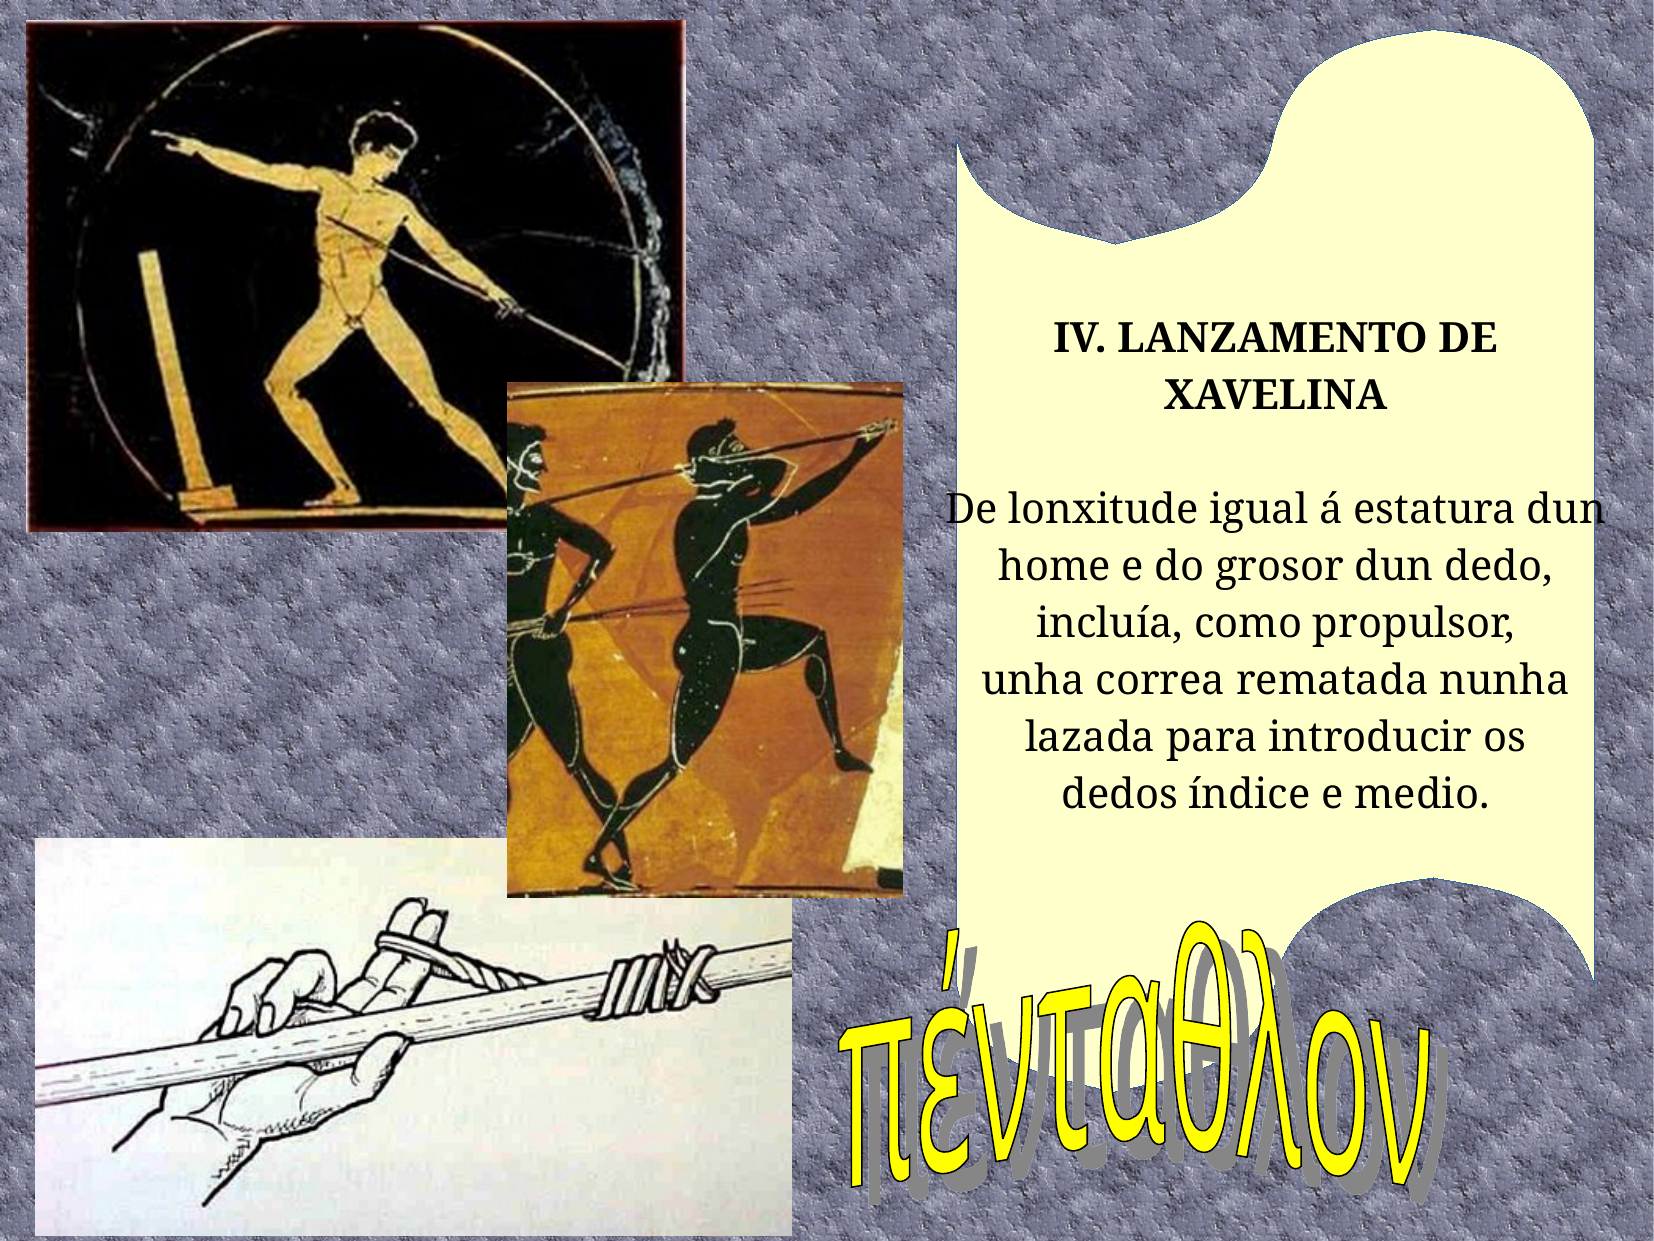

IV. LANZAMENTO DE
XAVELINA
De lonxitude igual á estatura dun
home e do grosor dun dedo,
incluía, como propulsor,
unha correa rematada nunha
lazada para introducir os
dedos índice e medio.
πένταθλον